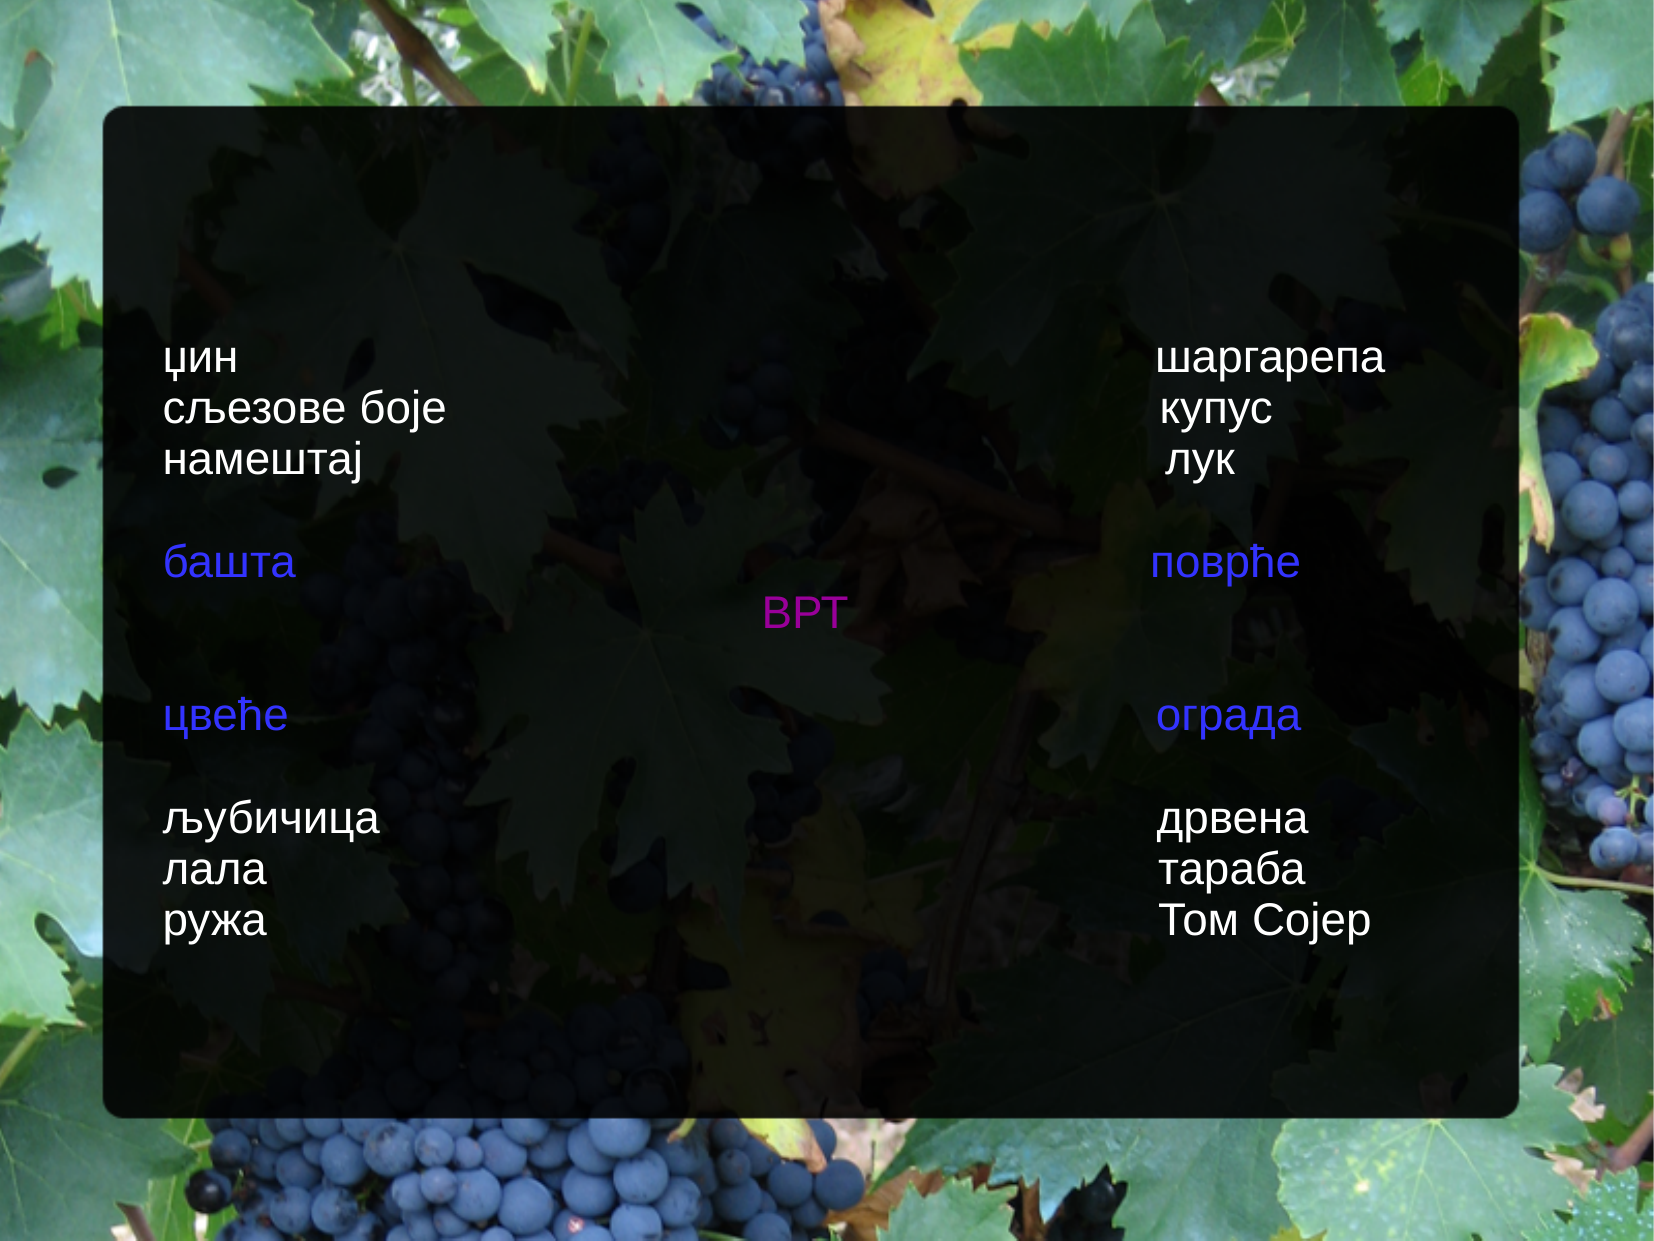

џин шаргарепа
сљезове боје купус
намештај лук
башта поврће
 ВРТ
цвеће ограда
љубичица дрвена
лала тараба
ружа Том Сојер